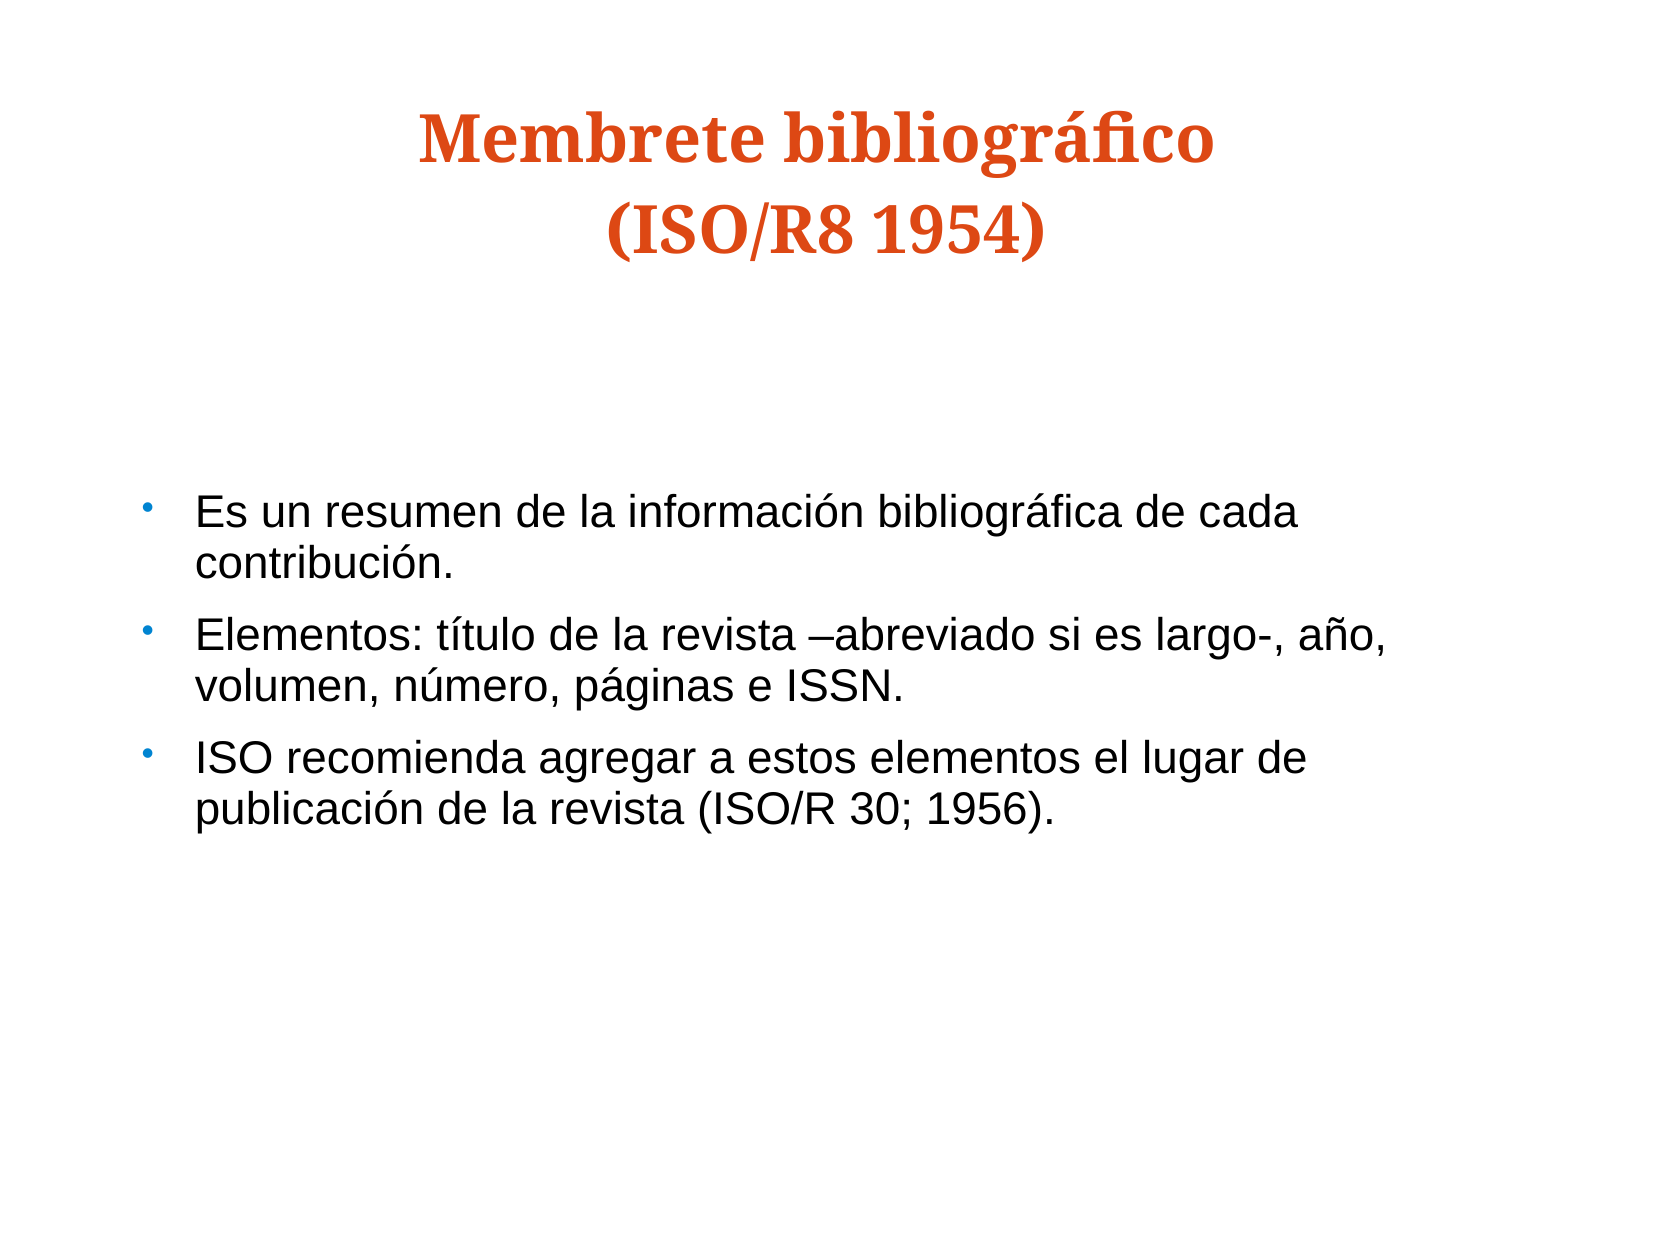

# Membrete bibliográfico (ISO/R8 1954)
Es un resumen de la información bibliográfica de cada contribución.
Elementos: título de la revista –abreviado si es largo-, año, volumen, número, páginas e ISSN.
ISO recomienda agregar a estos elementos el lugar de publicación de la revista (ISO/R 30; 1956).